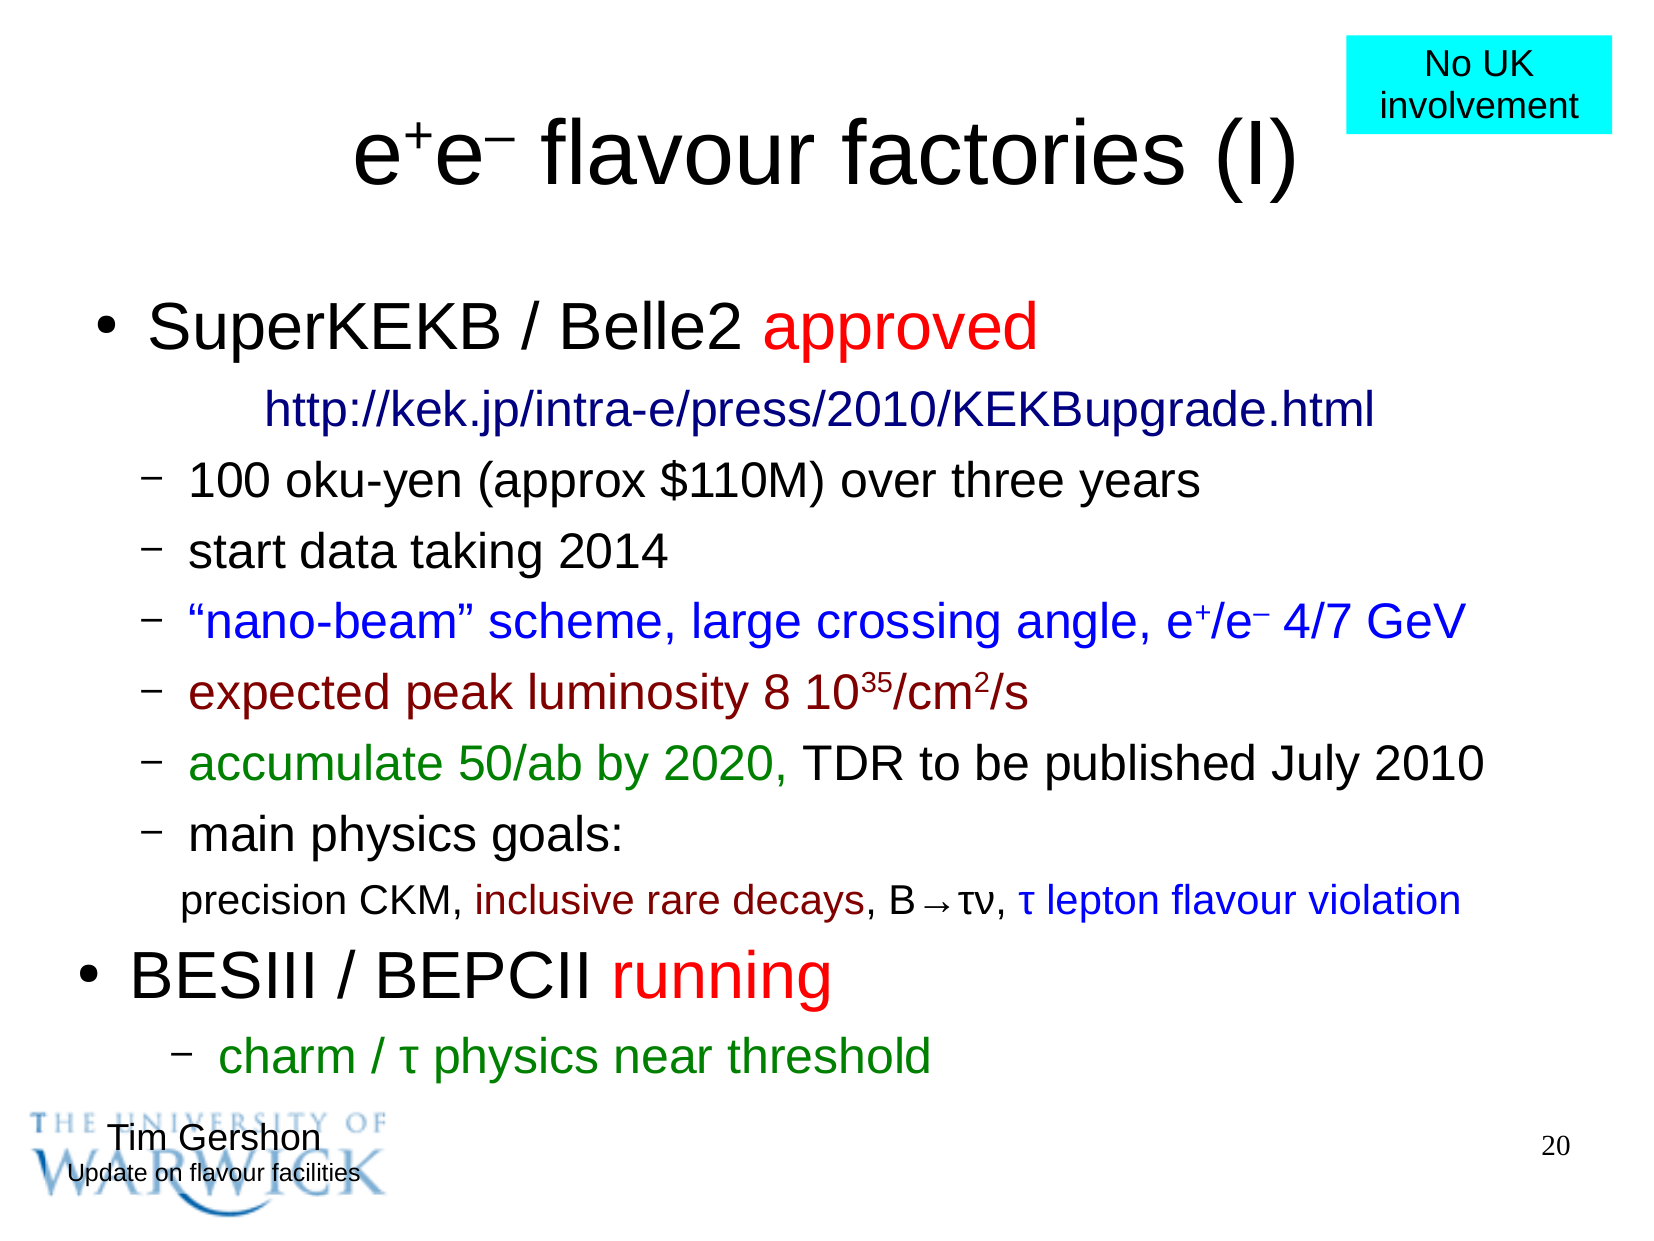

No UK involvement
# e+e– flavour factories (I)
SuperKEKB / Belle2 approved
http://kek.jp/intra-e/press/2010/KEKBupgrade.html
100 oku-yen (approx $110M) over three years
start data taking 2014
“nano-beam” scheme, large crossing angle, e+/e– 4/7 GeV
expected peak luminosity 8 1035/cm2/s
accumulate 50/ab by 2020, TDR to be published July 2010
main physics goals:
precision CKM, inclusive rare decays, B→τν, τ lepton flavour violation
BESIII / BEPCII running
charm / τ physics near threshold
Tim Gershon
Update on flavour facilities
20